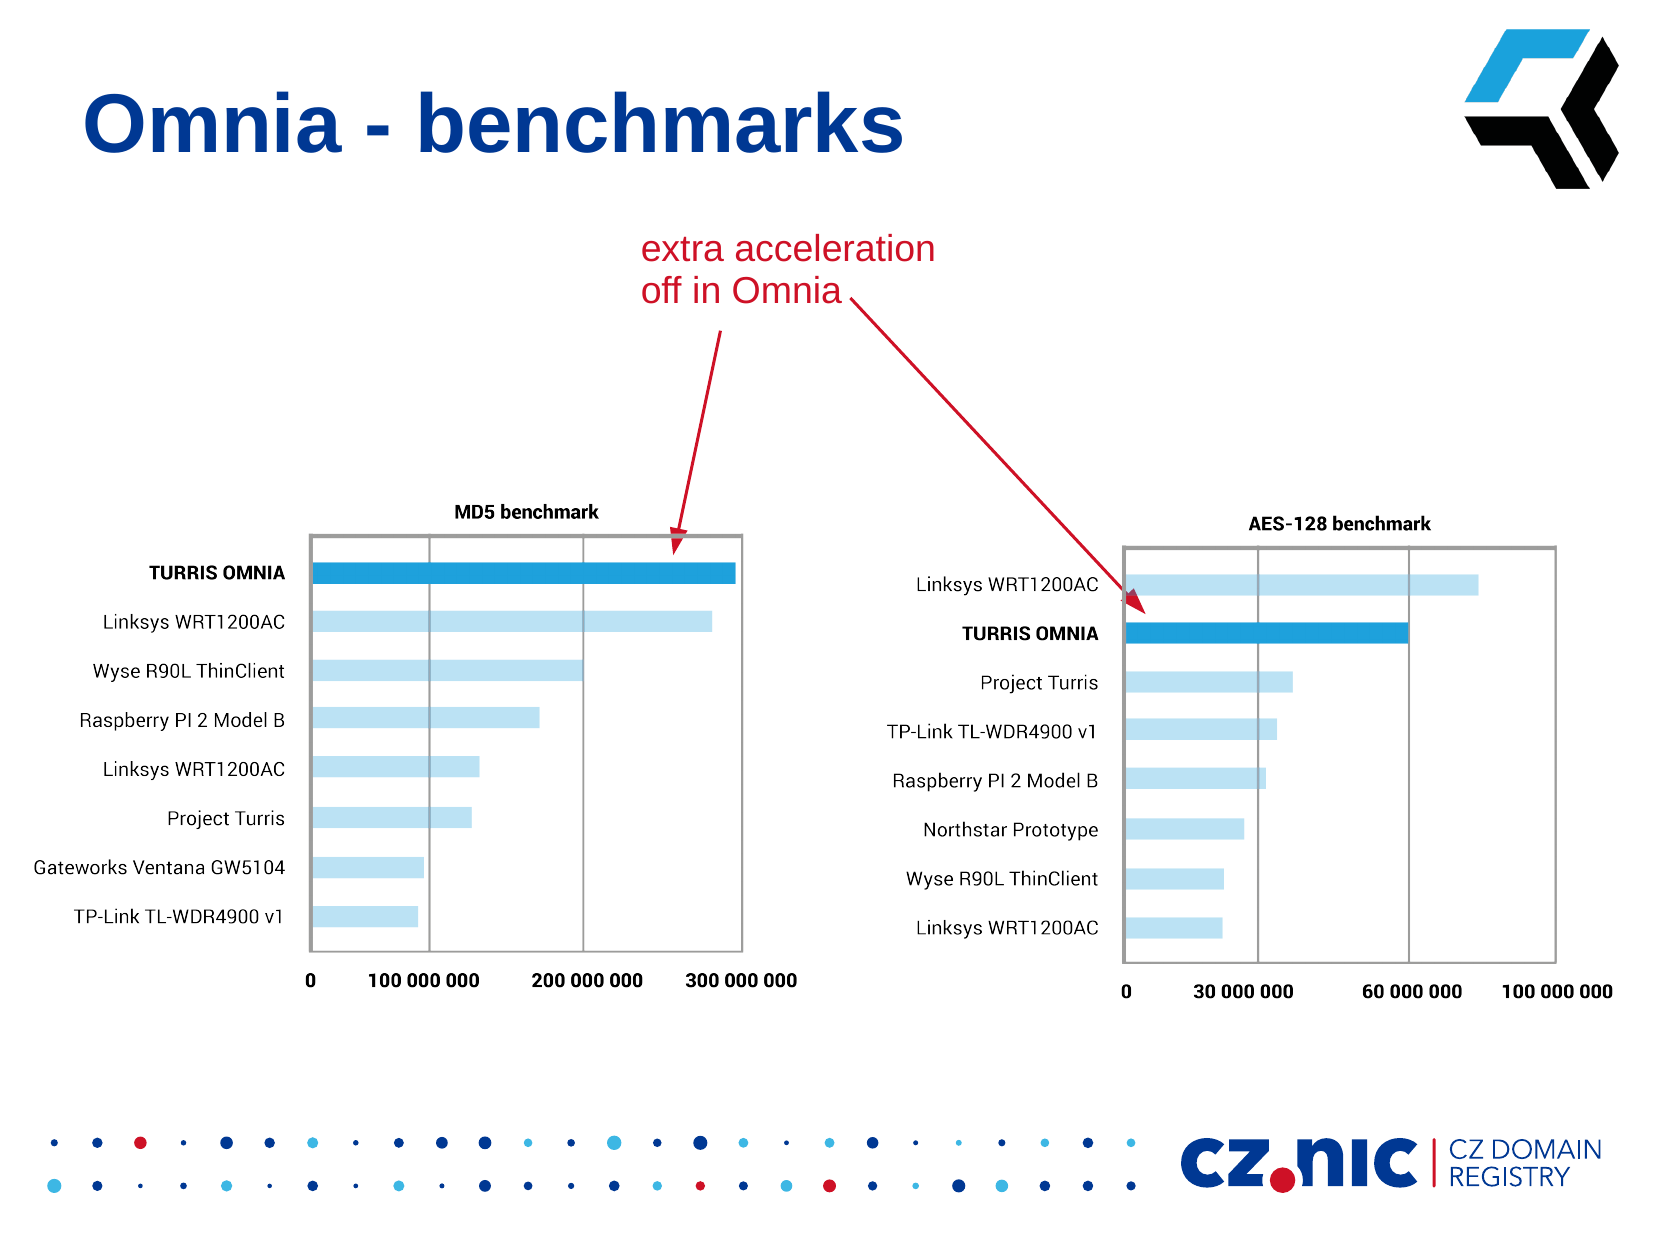

# Omnia - benchmarks
extra acceleration
off in Omnia